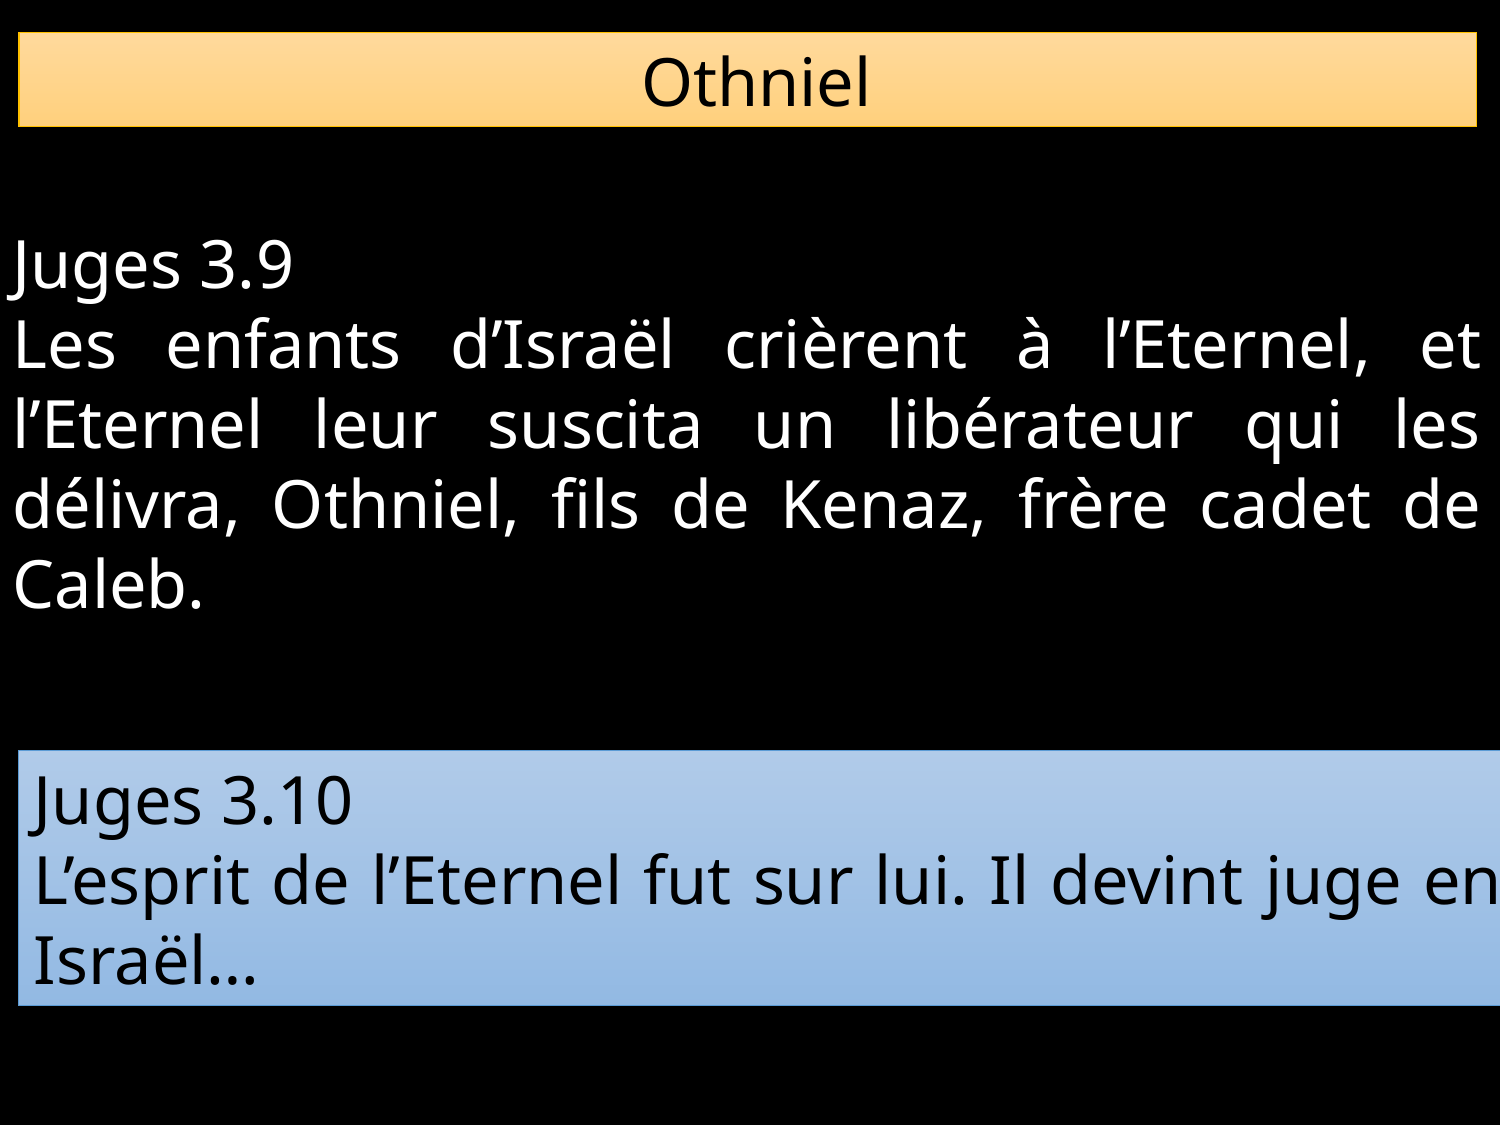

Othniel
Juges 3.9
Les enfants d’Israël crièrent à l’Eternel, et l’Eternel leur suscita un libérateur qui les délivra, Othniel, fils de Kenaz, frère cadet de Caleb.
Juges 3.10
L’esprit de l’Eternel fut sur lui. Il devint juge en Israël…